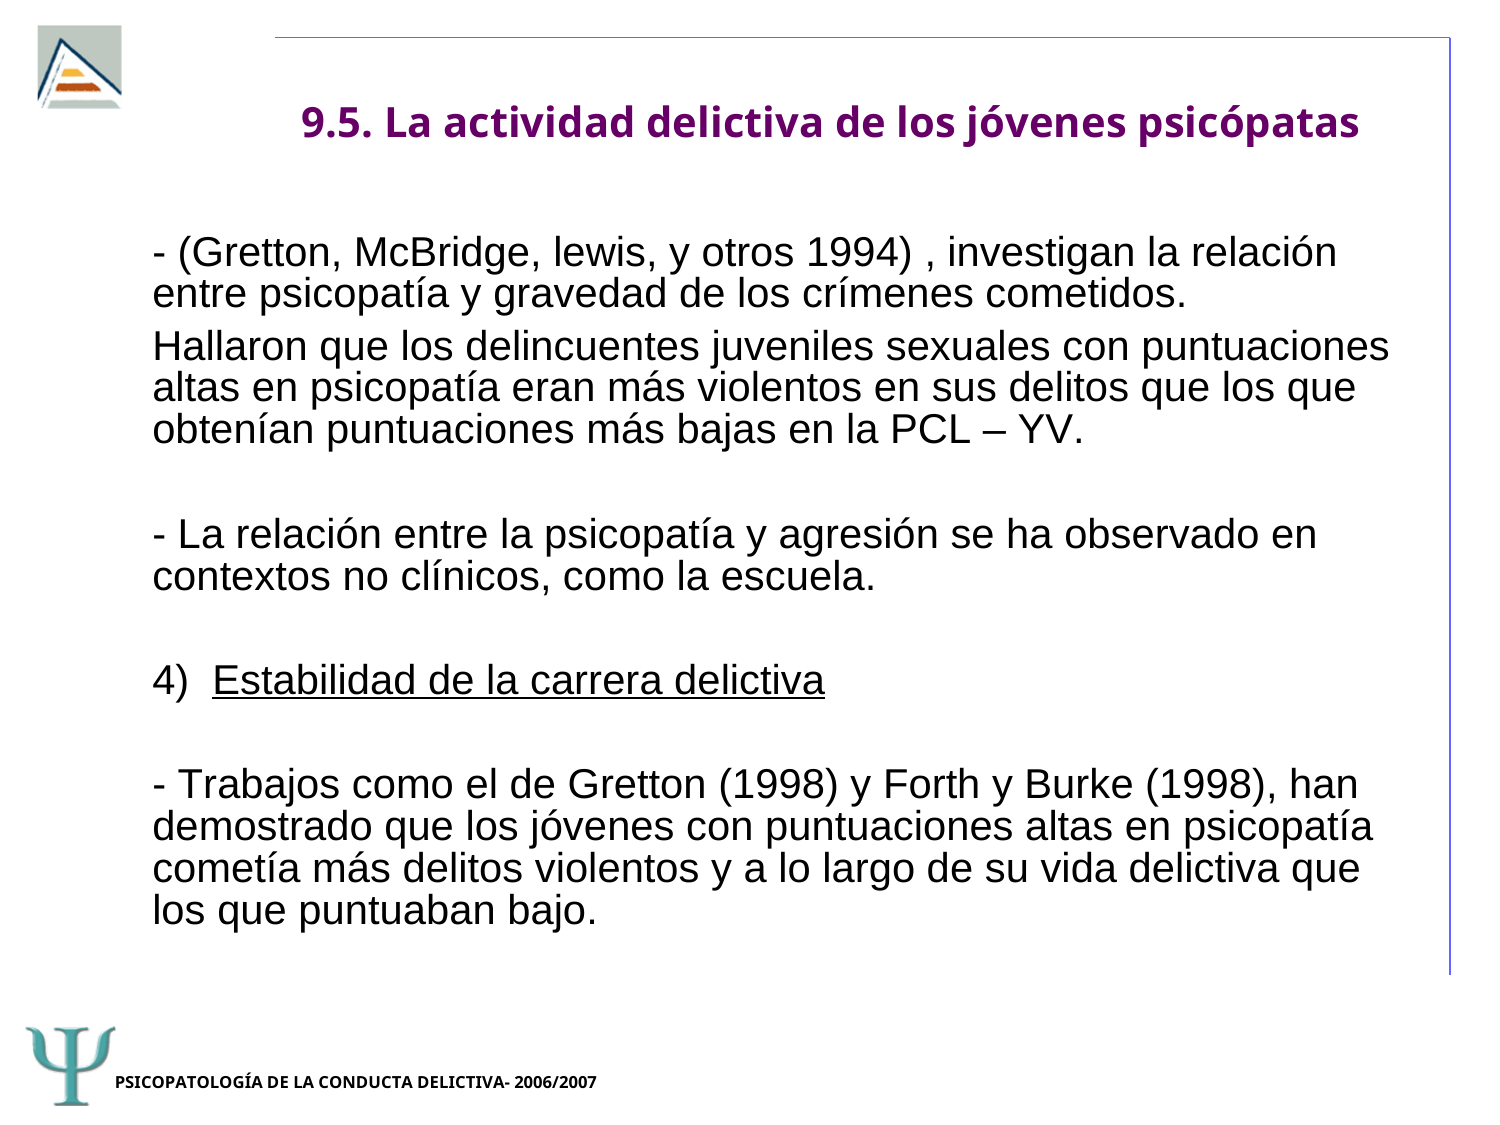

# 9.5. La actividad delictiva de los jóvenes psicópatas
	- (Gretton, McBridge, lewis, y otros 1994) , investigan la relación entre psicopatía y gravedad de los crímenes cometidos.
	Hallaron que los delincuentes juveniles sexuales con puntuaciones altas en psicopatía eran más violentos en sus delitos que los que obtenían puntuaciones más bajas en la PCL – YV.
	- La relación entre la psicopatía y agresión se ha observado en contextos no clínicos, como la escuela.
	4) Estabilidad de la carrera delictiva
	- Trabajos como el de Gretton (1998) y Forth y Burke (1998), han demostrado que los jóvenes con puntuaciones altas en psicopatía cometía más delitos violentos y a lo largo de su vida delictiva que los que puntuaban bajo.